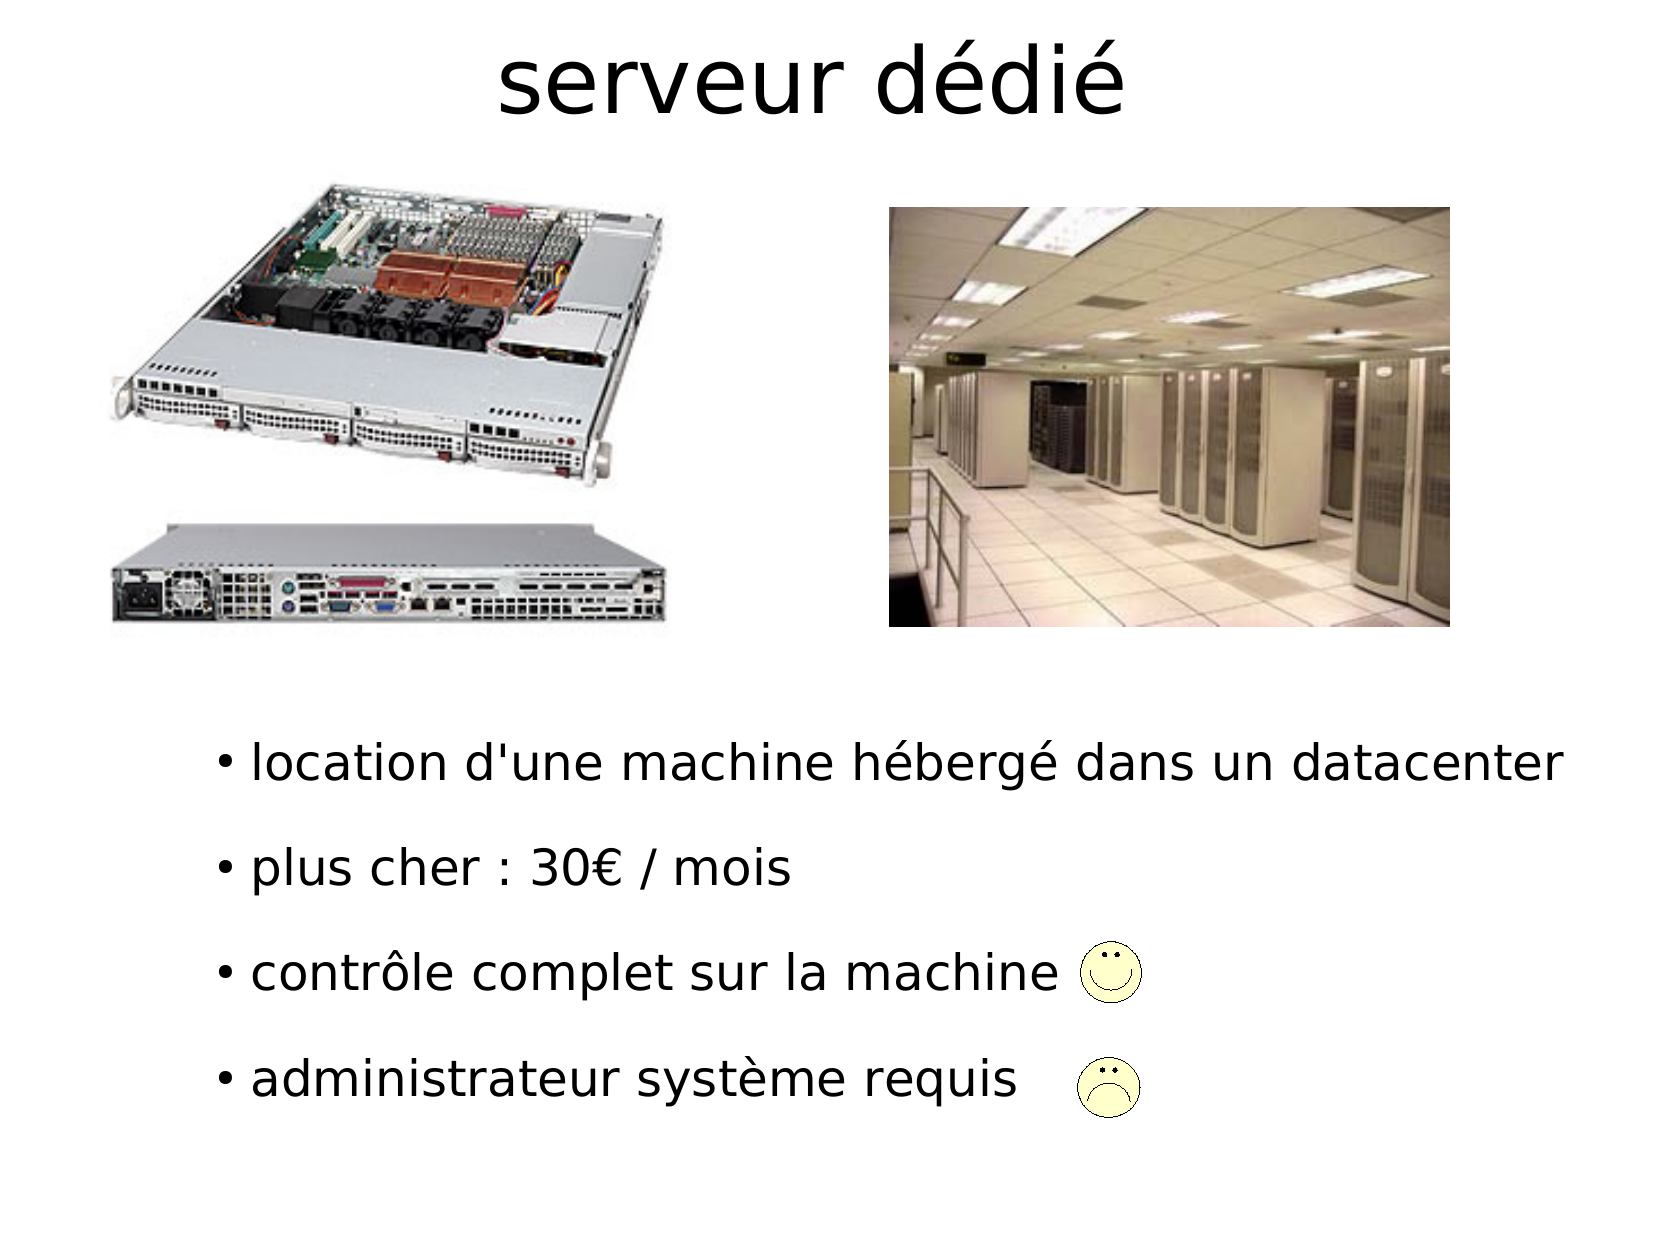

# serveur dédié
 location d'une machine hébergé dans un datacenter
 plus cher : 30€ / mois
 contrôle complet sur la machine
 administrateur système requis